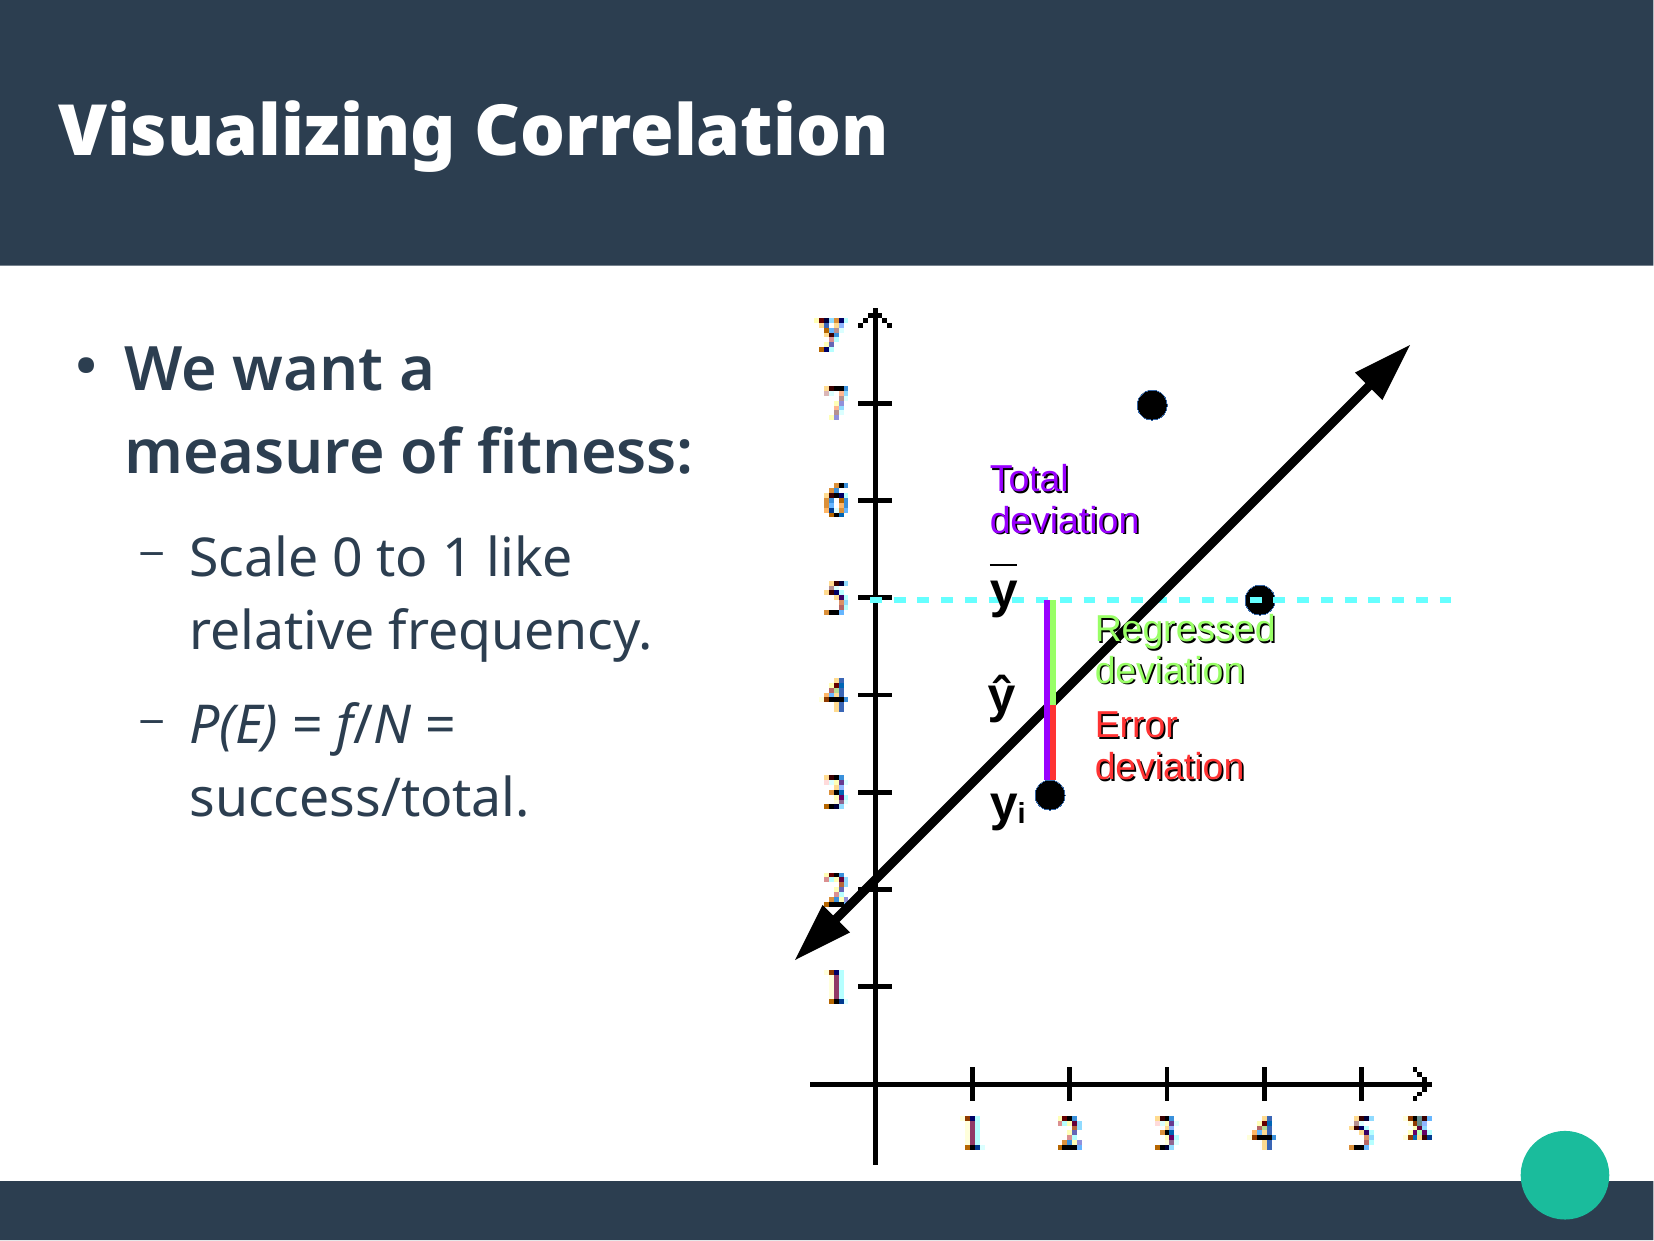

# Visualizing Correlation
We want a measure of fitness:
Scale 0 to 1 like relative frequency.
P(E) = f/N = success/total.
Total deviation
y
Regressed deviation
ŷ
Error deviation
yi